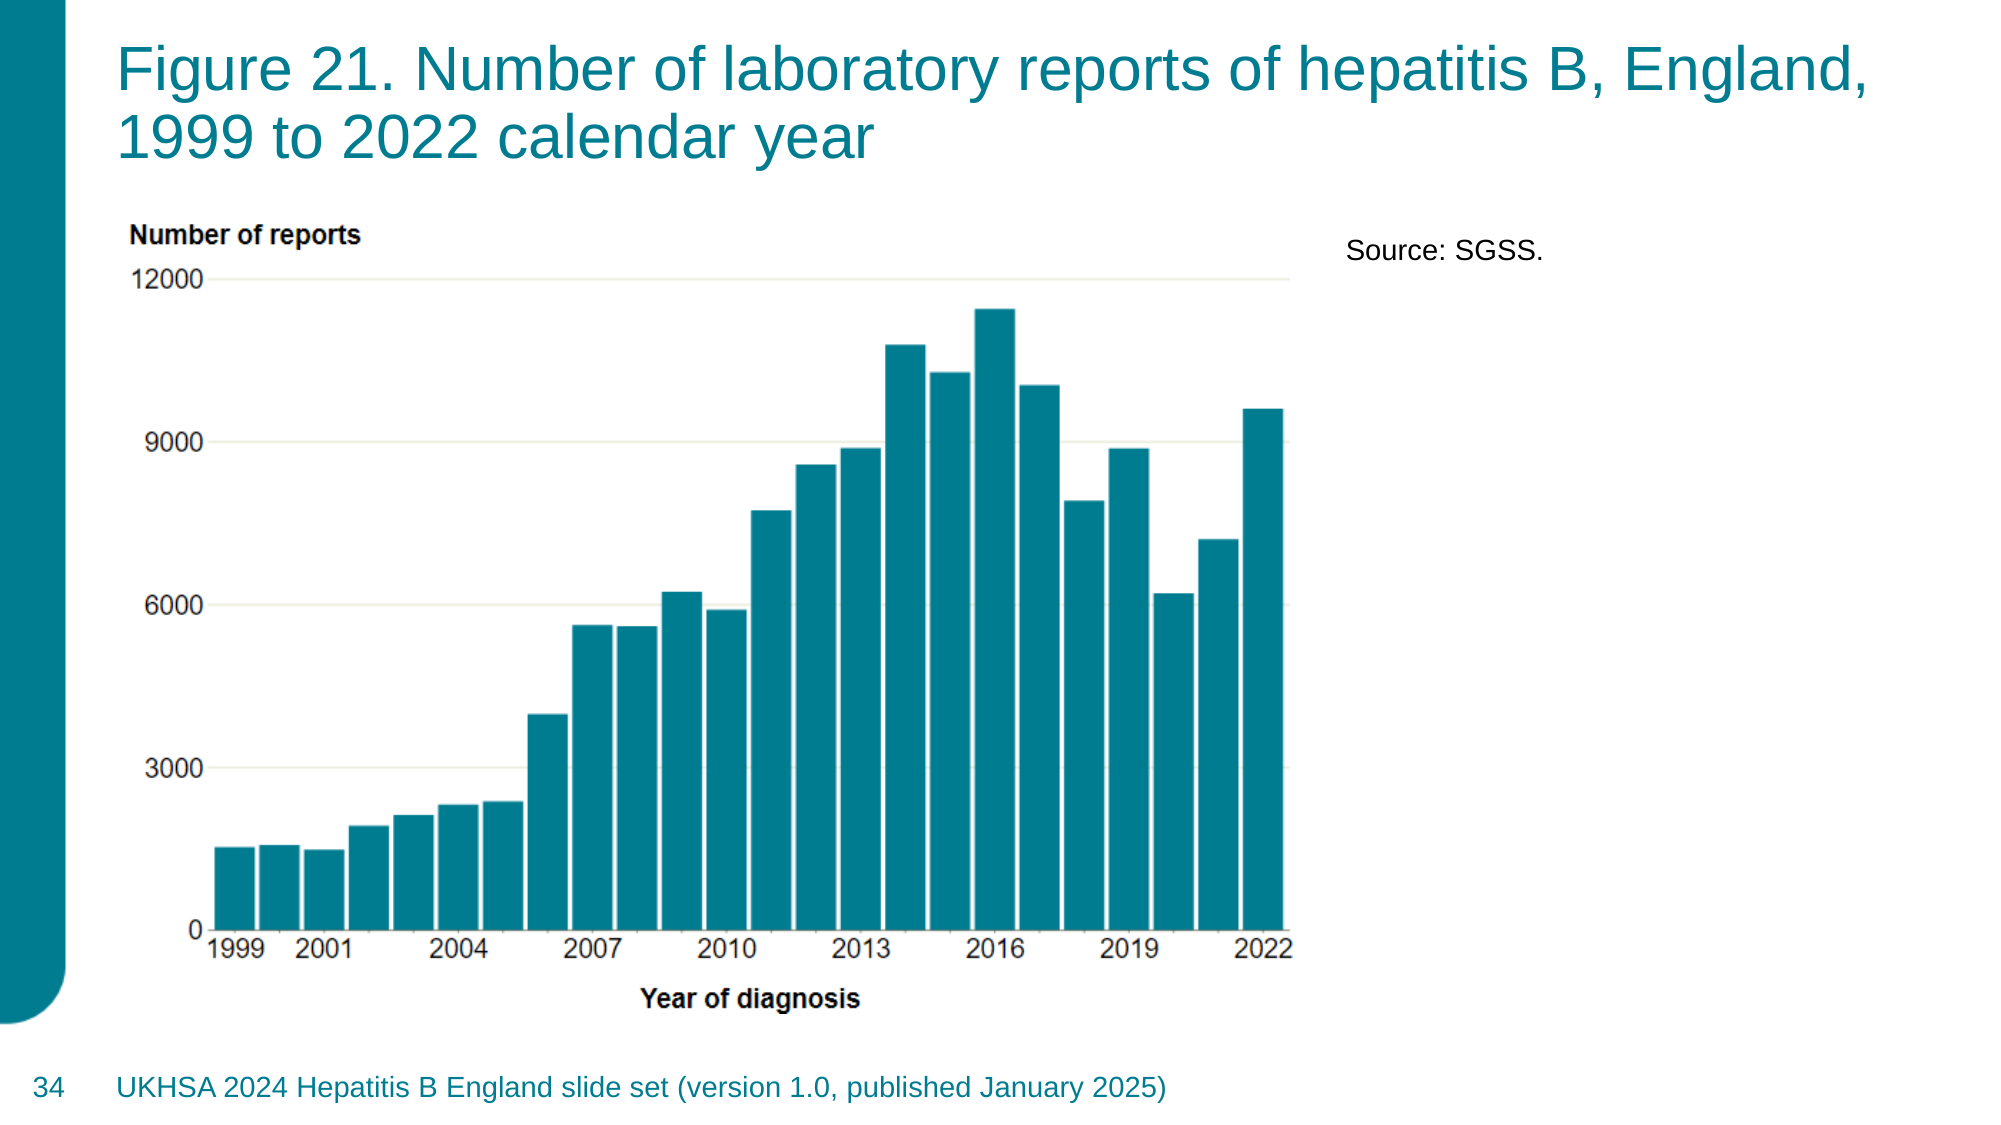

# Figure 21. Number of laboratory reports of hepatitis B, England, 1999 to 2022 calendar year
Source: SGSS.
UKHSA 2024 Hepatitis B England slide set (version 1.0, published January 2025)